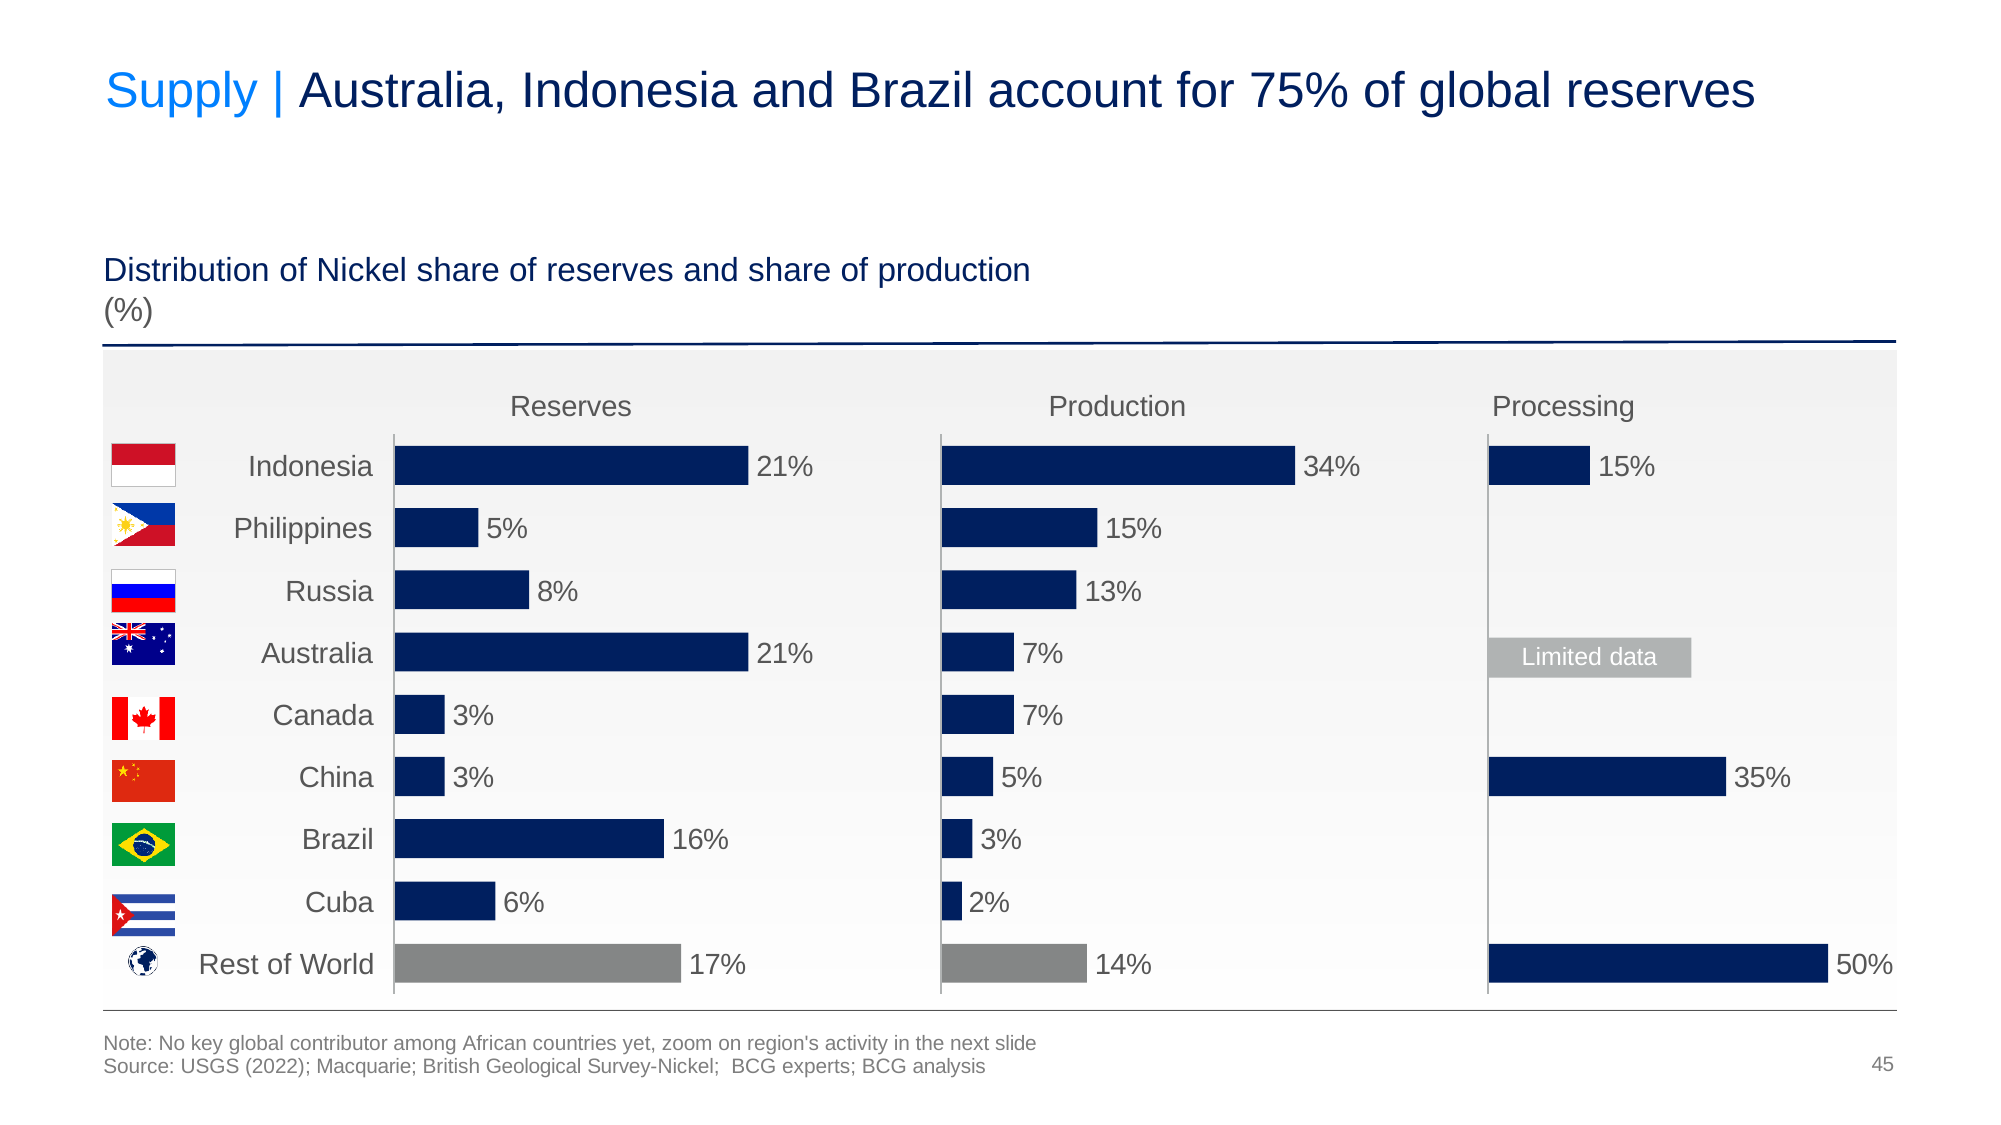

# Supply | Australia, Indonesia and Brazil account for 75% of global reserves
Distribution of Nickel share of reserves and share of production (%)
Reserves
Production
Processing
Indonesia
21%
34%
15%
Philippines
5%
15%
Russia
8%
13%
7%
Australia
21%
Limited data
Canada
3%
7%
China
3%
5%
35%
Brazil
16%
3%
Cuba
6%
2%
Rest of World	17%
Note: No key global contributor among African countries yet, zoom on region's activity in the next slide Source: USGS (2022); Macquarie; British Geological Survey-Nickel; BCG experts; BCG analysis
14%
50%
45